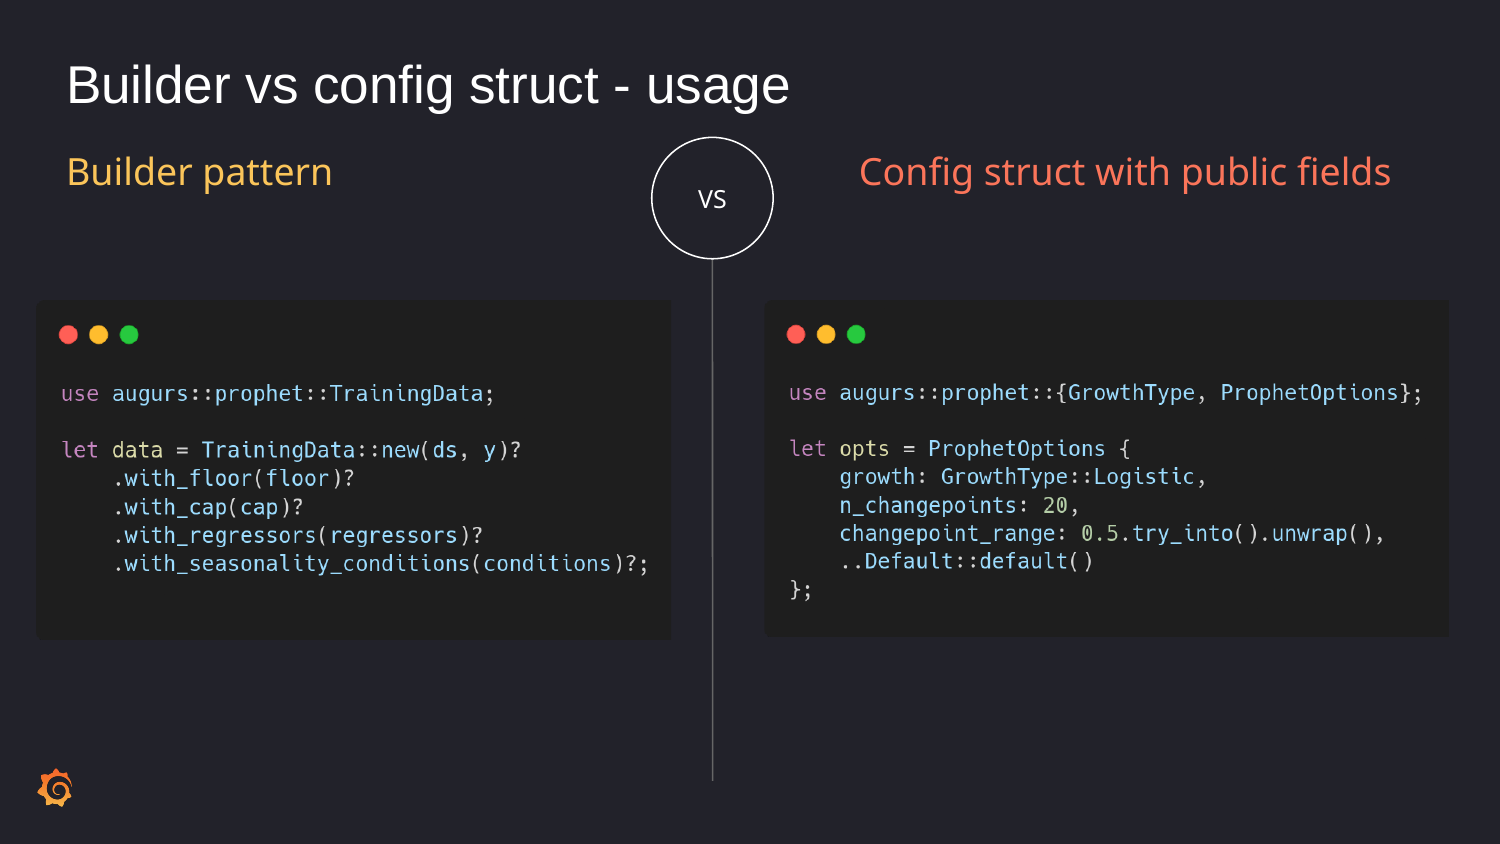

# Builder vs config struct - usage
Builder pattern
Config struct with public fields
VS